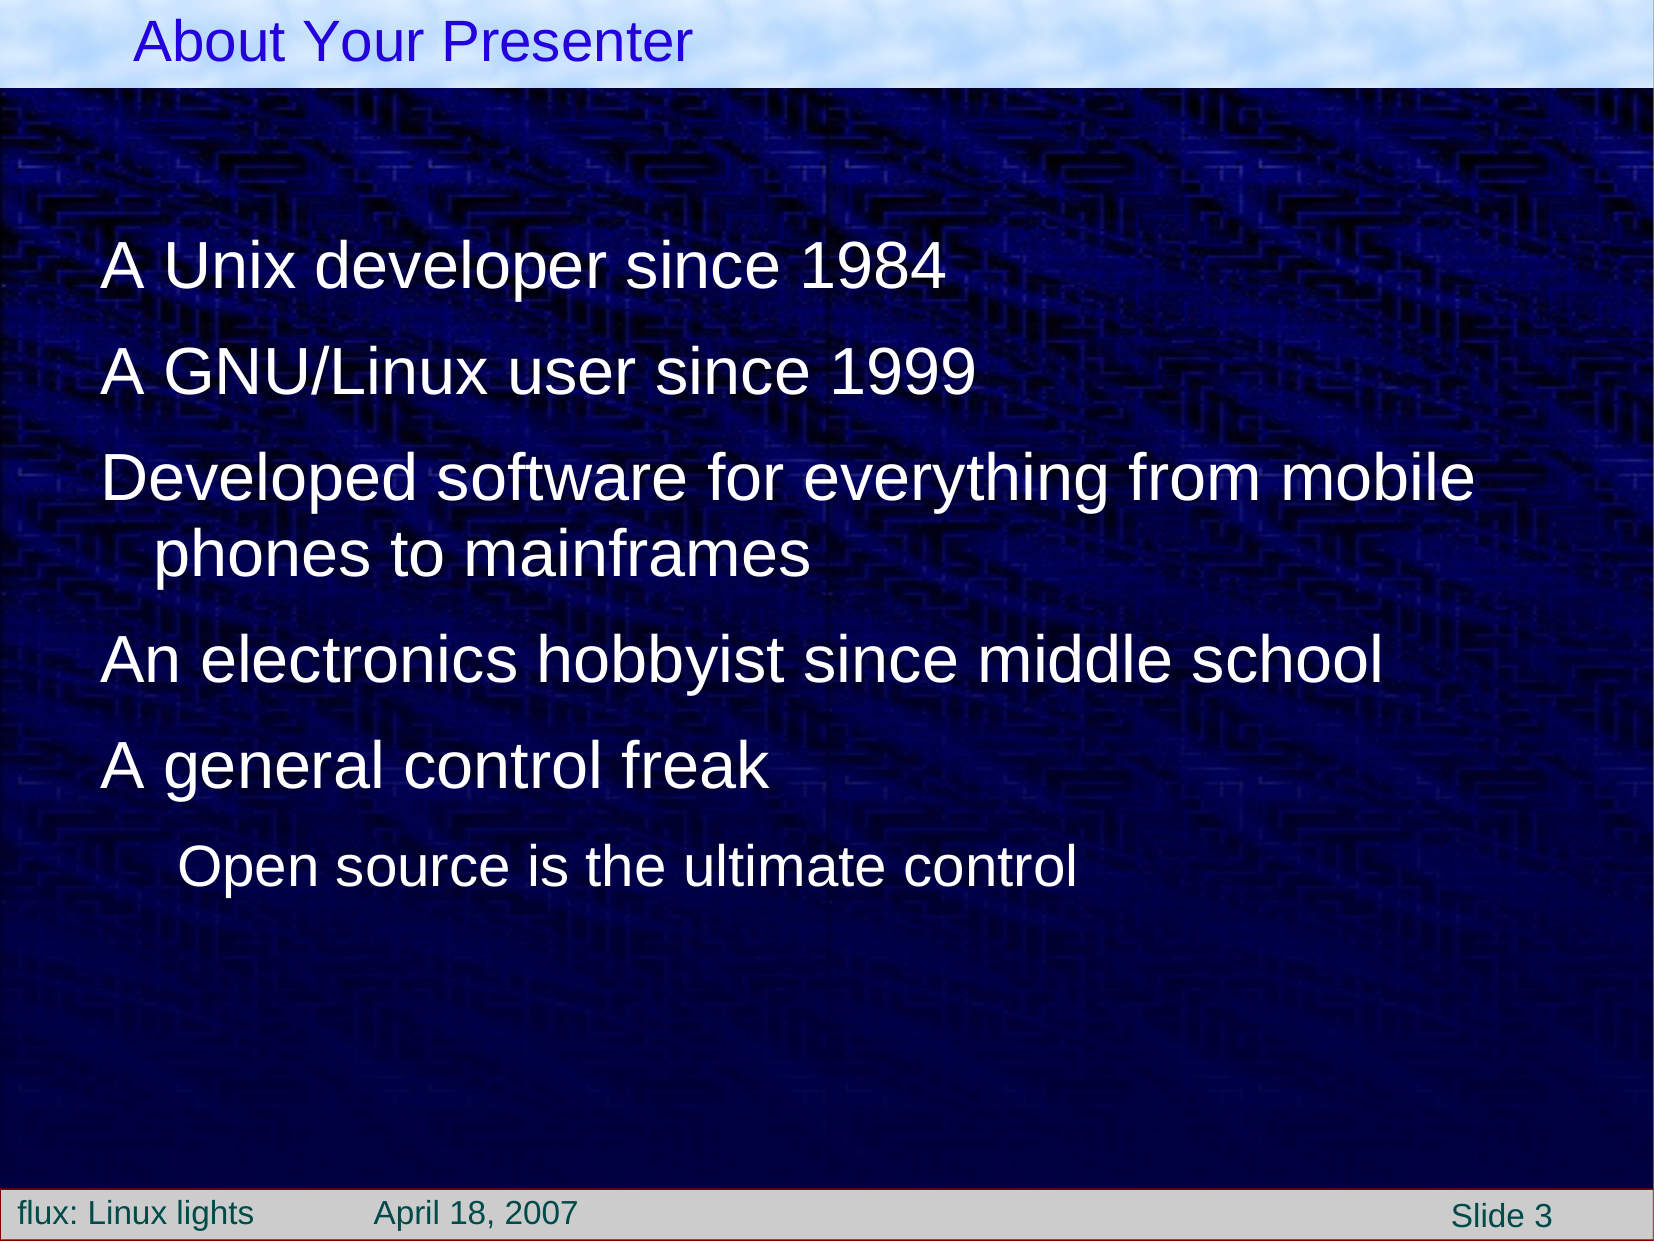

About Your Presenter
# A Unix developer since 1984
A GNU/Linux user since 1999
Developed software for everything from mobile phones to mainframes
An electronics hobbyist since middle school
A general control freak
Open source is the ultimate control
flux: Linux lights	April 18, 2007
Slide